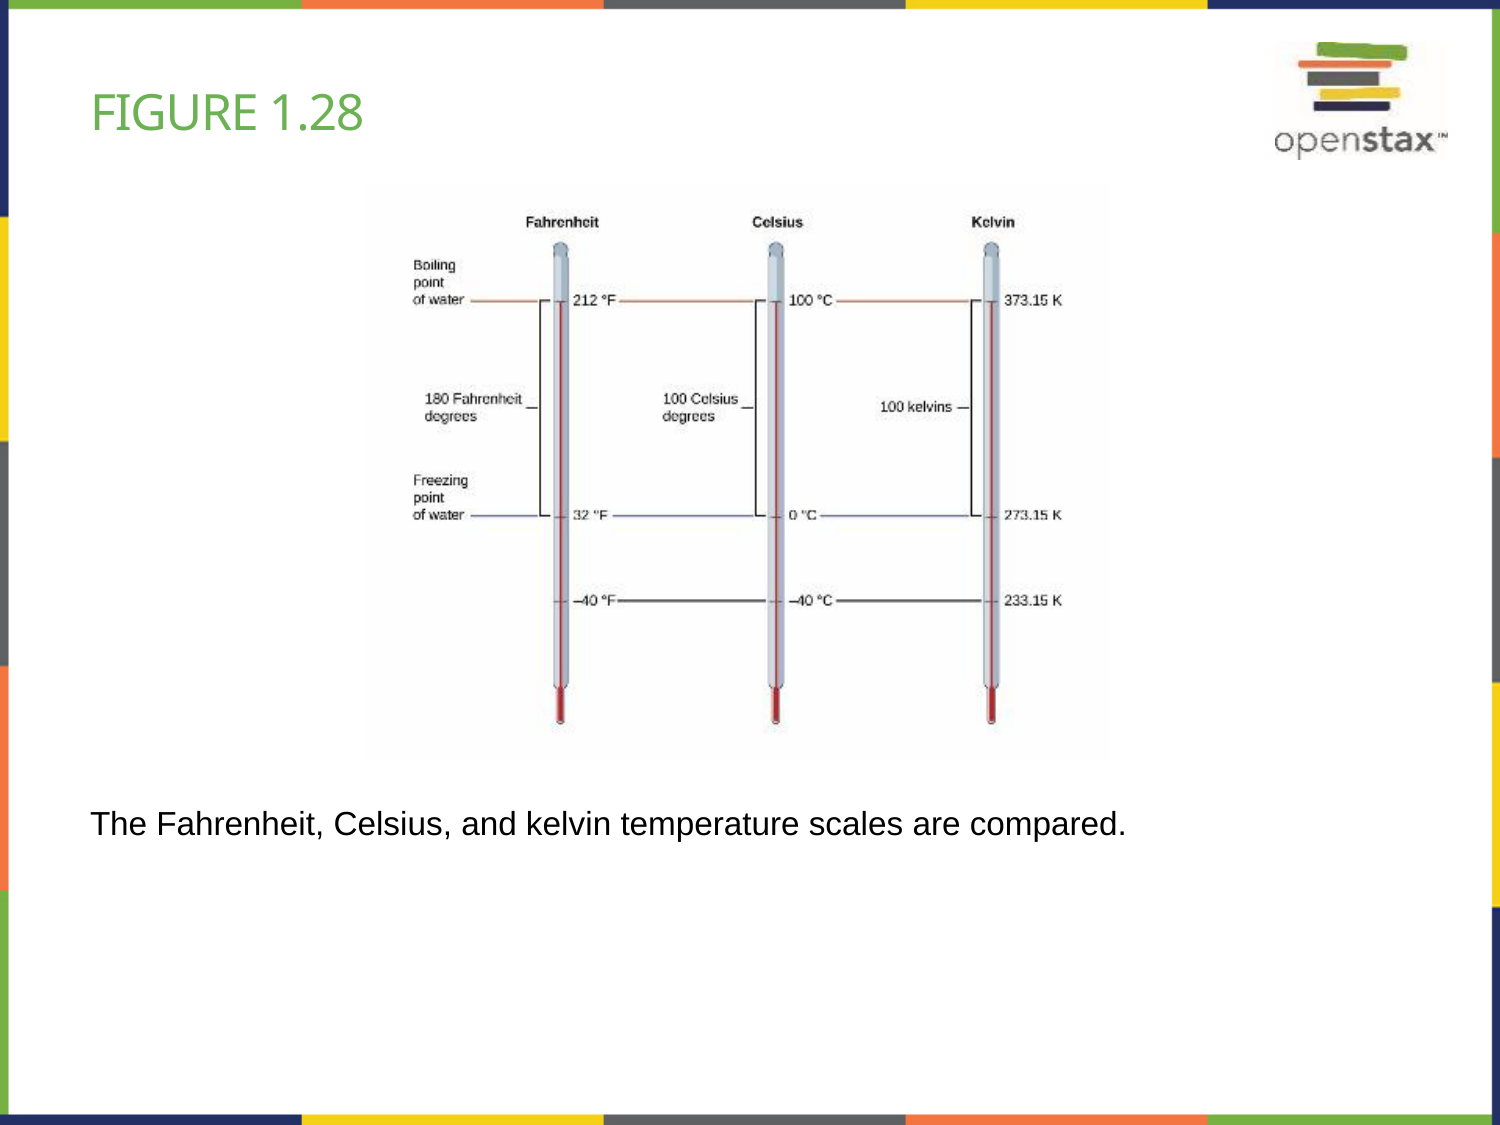

# Figure 1.28
The Fahrenheit, Celsius, and kelvin temperature scales are compared.